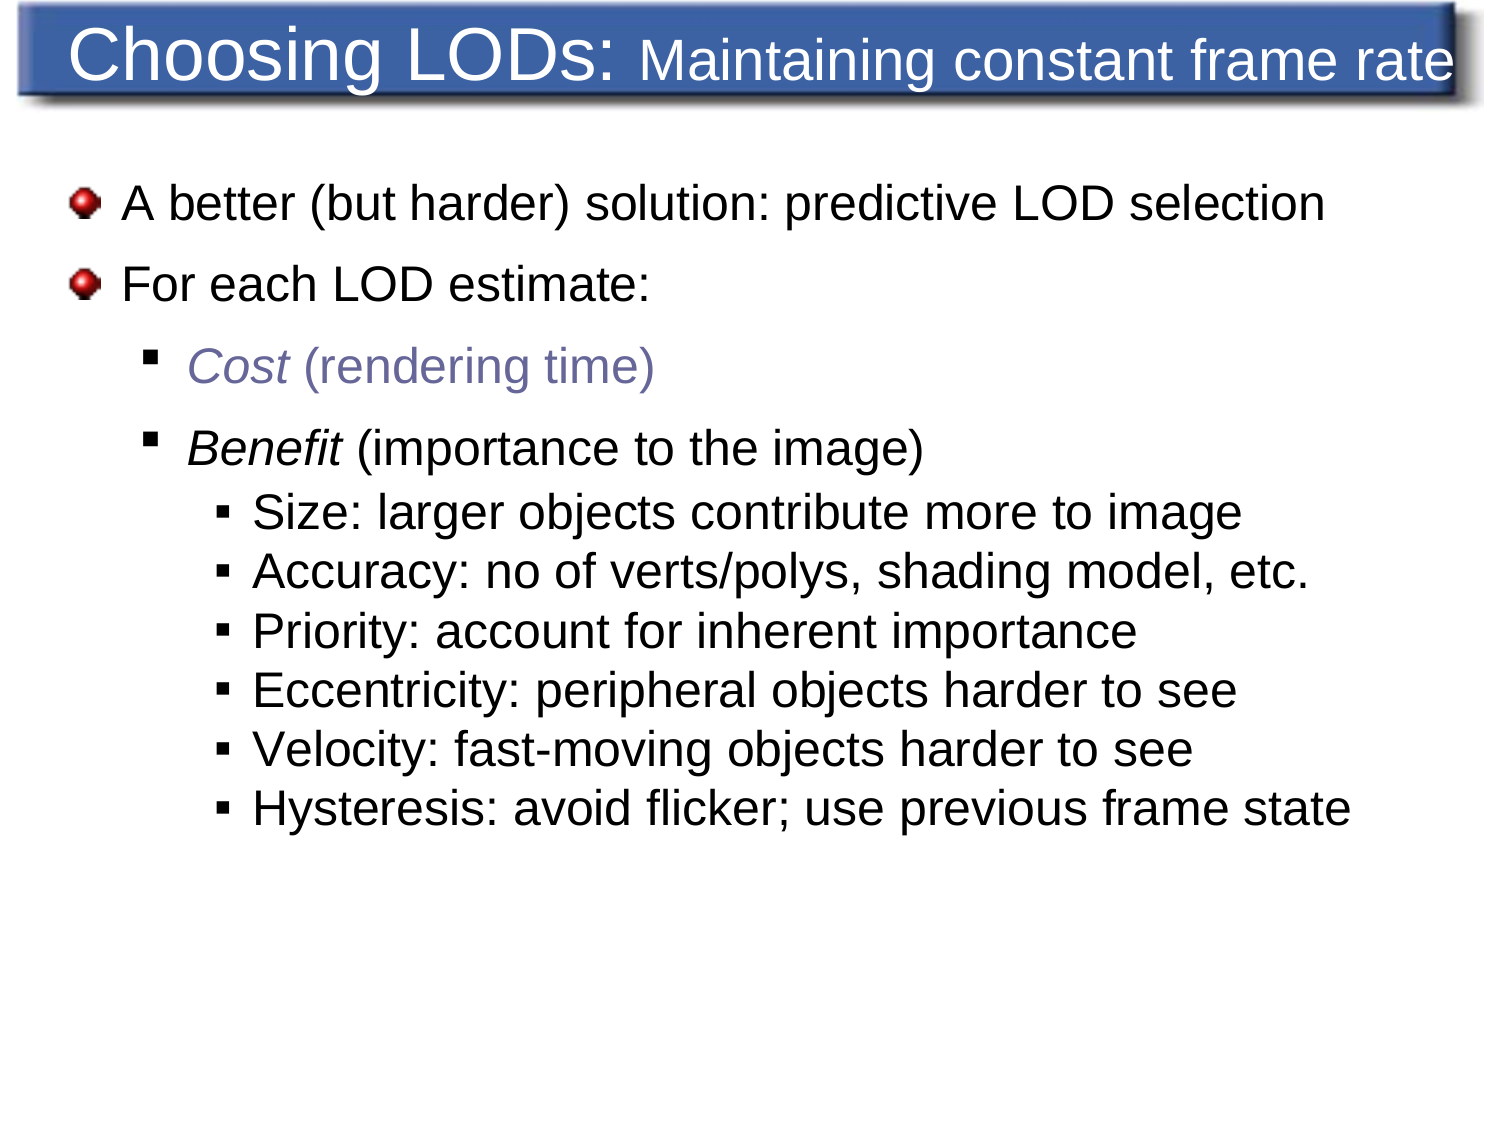

# Choosing LODs: Maintaining constant frame rate
A better (but harder) solution: predictive LOD selection
For each LOD estimate:
Cost (rendering time)
Benefit (importance to the image)
Size: larger objects contribute more to image
Accuracy: no of verts/polys, shading model, etc.
Priority: account for inherent importance
Eccentricity: peripheral objects harder to see
Velocity: fast-moving objects harder to see
Hysteresis: avoid flicker; use previous frame state